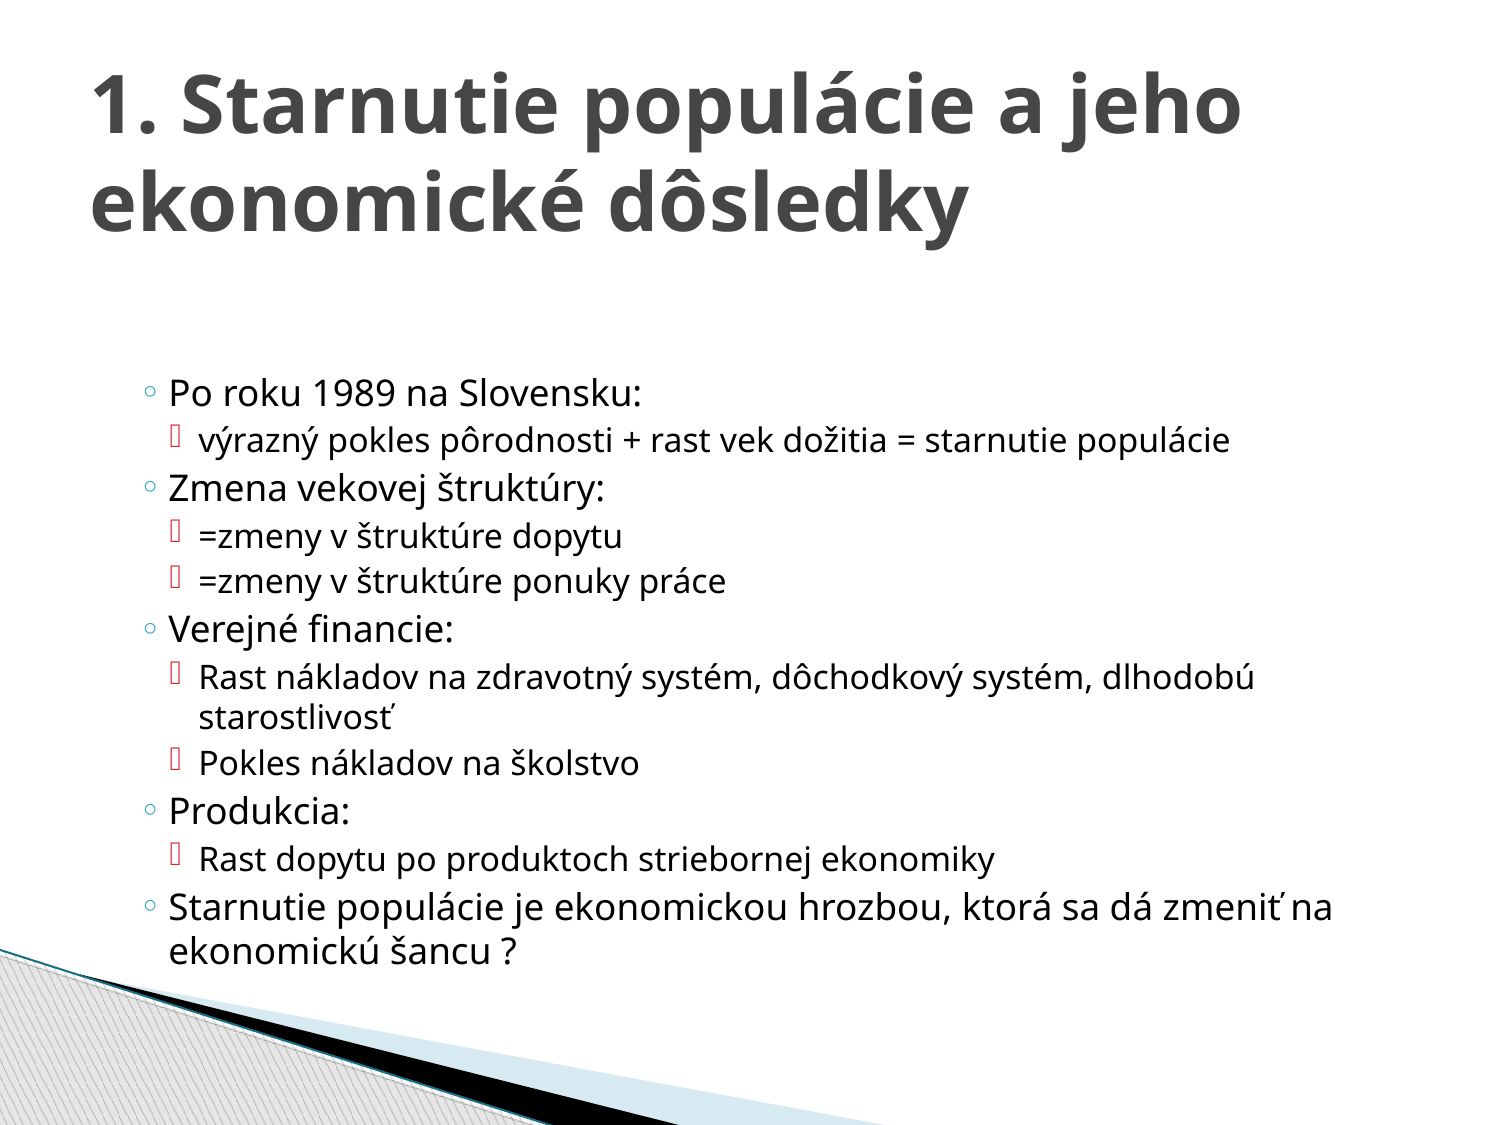

1. Starnutie populácie a jeho ekonomické dôsledky
# Po roku 1989 na Slovensku:
výrazný pokles pôrodnosti + rast vek dožitia = starnutie populácie
Zmena vekovej štruktúry:
=zmeny v štruktúre dopytu
=zmeny v štruktúre ponuky práce
Verejné financie:
Rast nákladov na zdravotný systém, dôchodkový systém, dlhodobú starostlivosť
Pokles nákladov na školstvo
Produkcia:
Rast dopytu po produktoch striebornej ekonomiky
Starnutie populácie je ekonomickou hrozbou, ktorá sa dá zmeniť na ekonomickú šancu ?